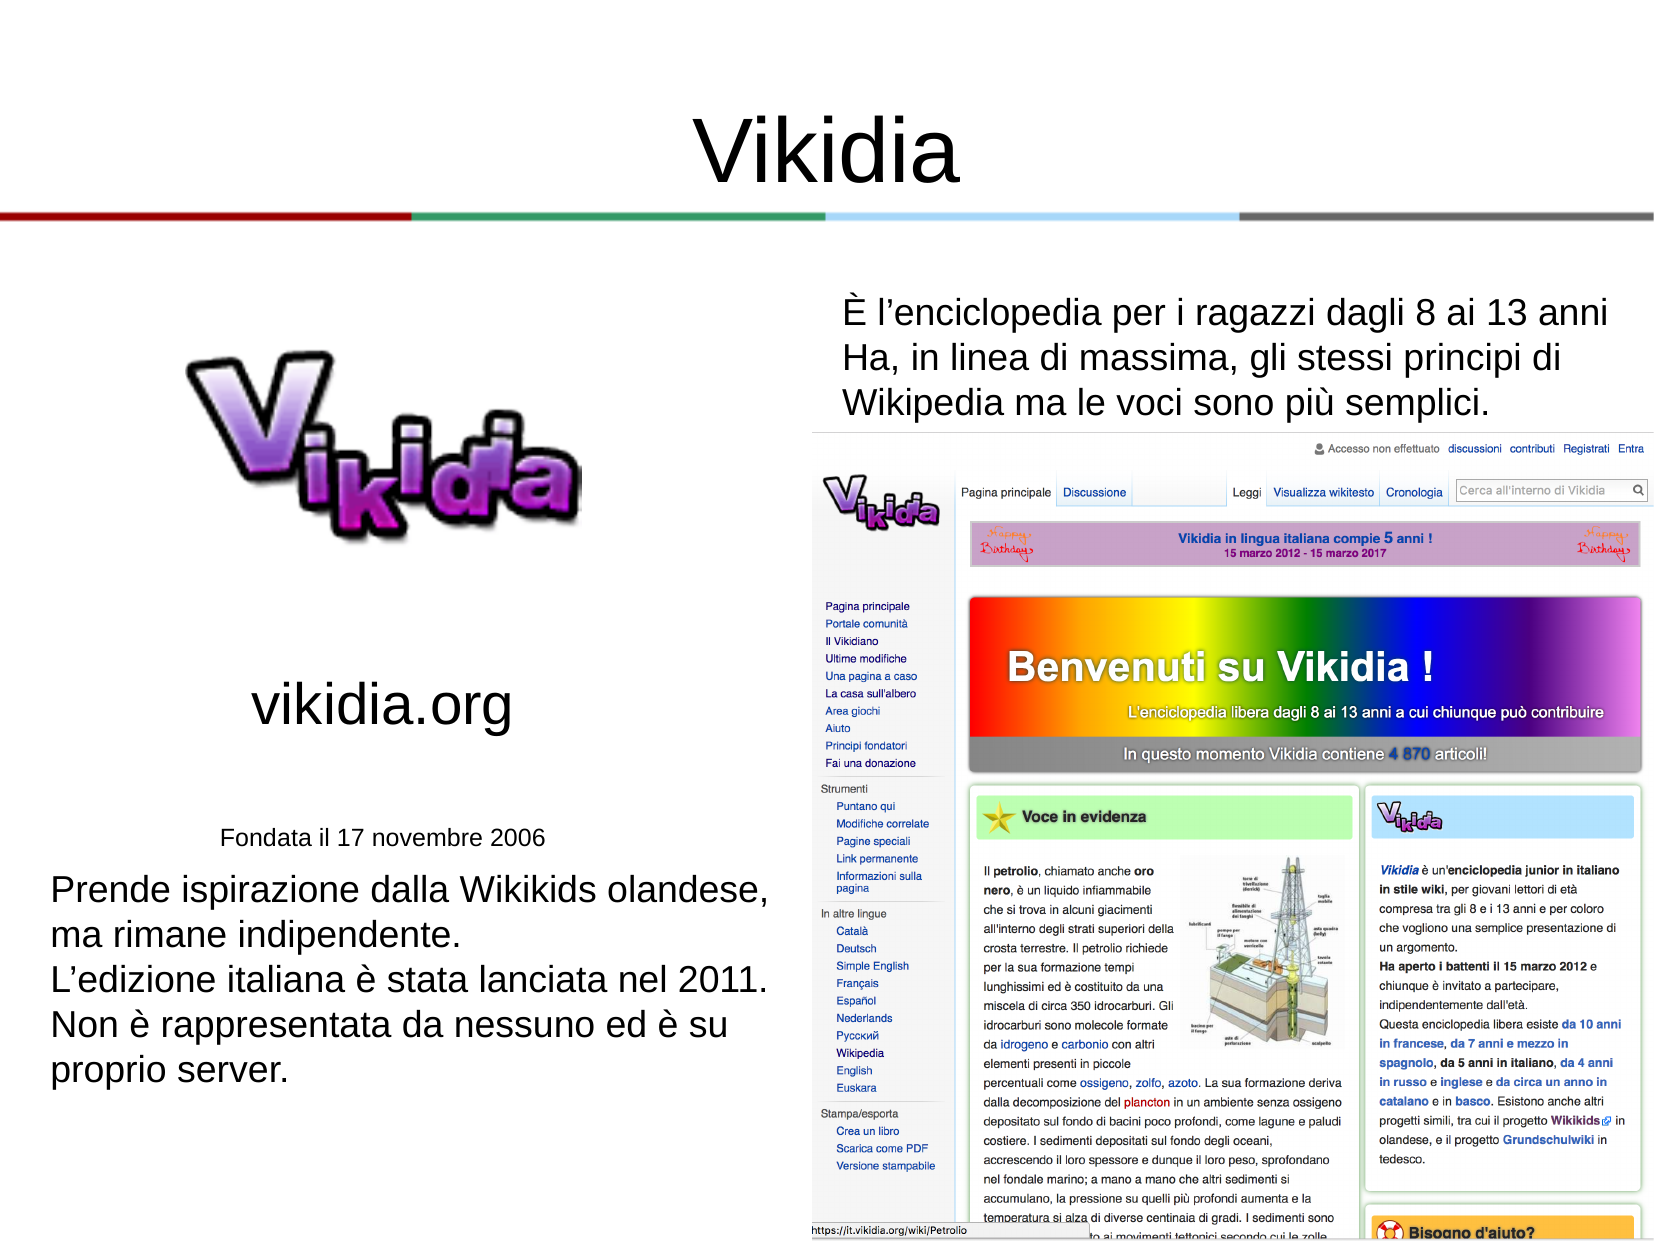

# Vikidia
È l’enciclopedia per i ragazzi dagli 8 ai 13 anni
Ha, in linea di massima, gli stessi principi di Wikipedia ma le voci sono più semplici.
vikidia.org
Fondata il 17 novembre 2006
Prende ispirazione dalla Wikikids olandese, ma rimane indipendente.
L’edizione italiana è stata lanciata nel 2011.
Non è rappresentata da nessuno ed è su proprio server.